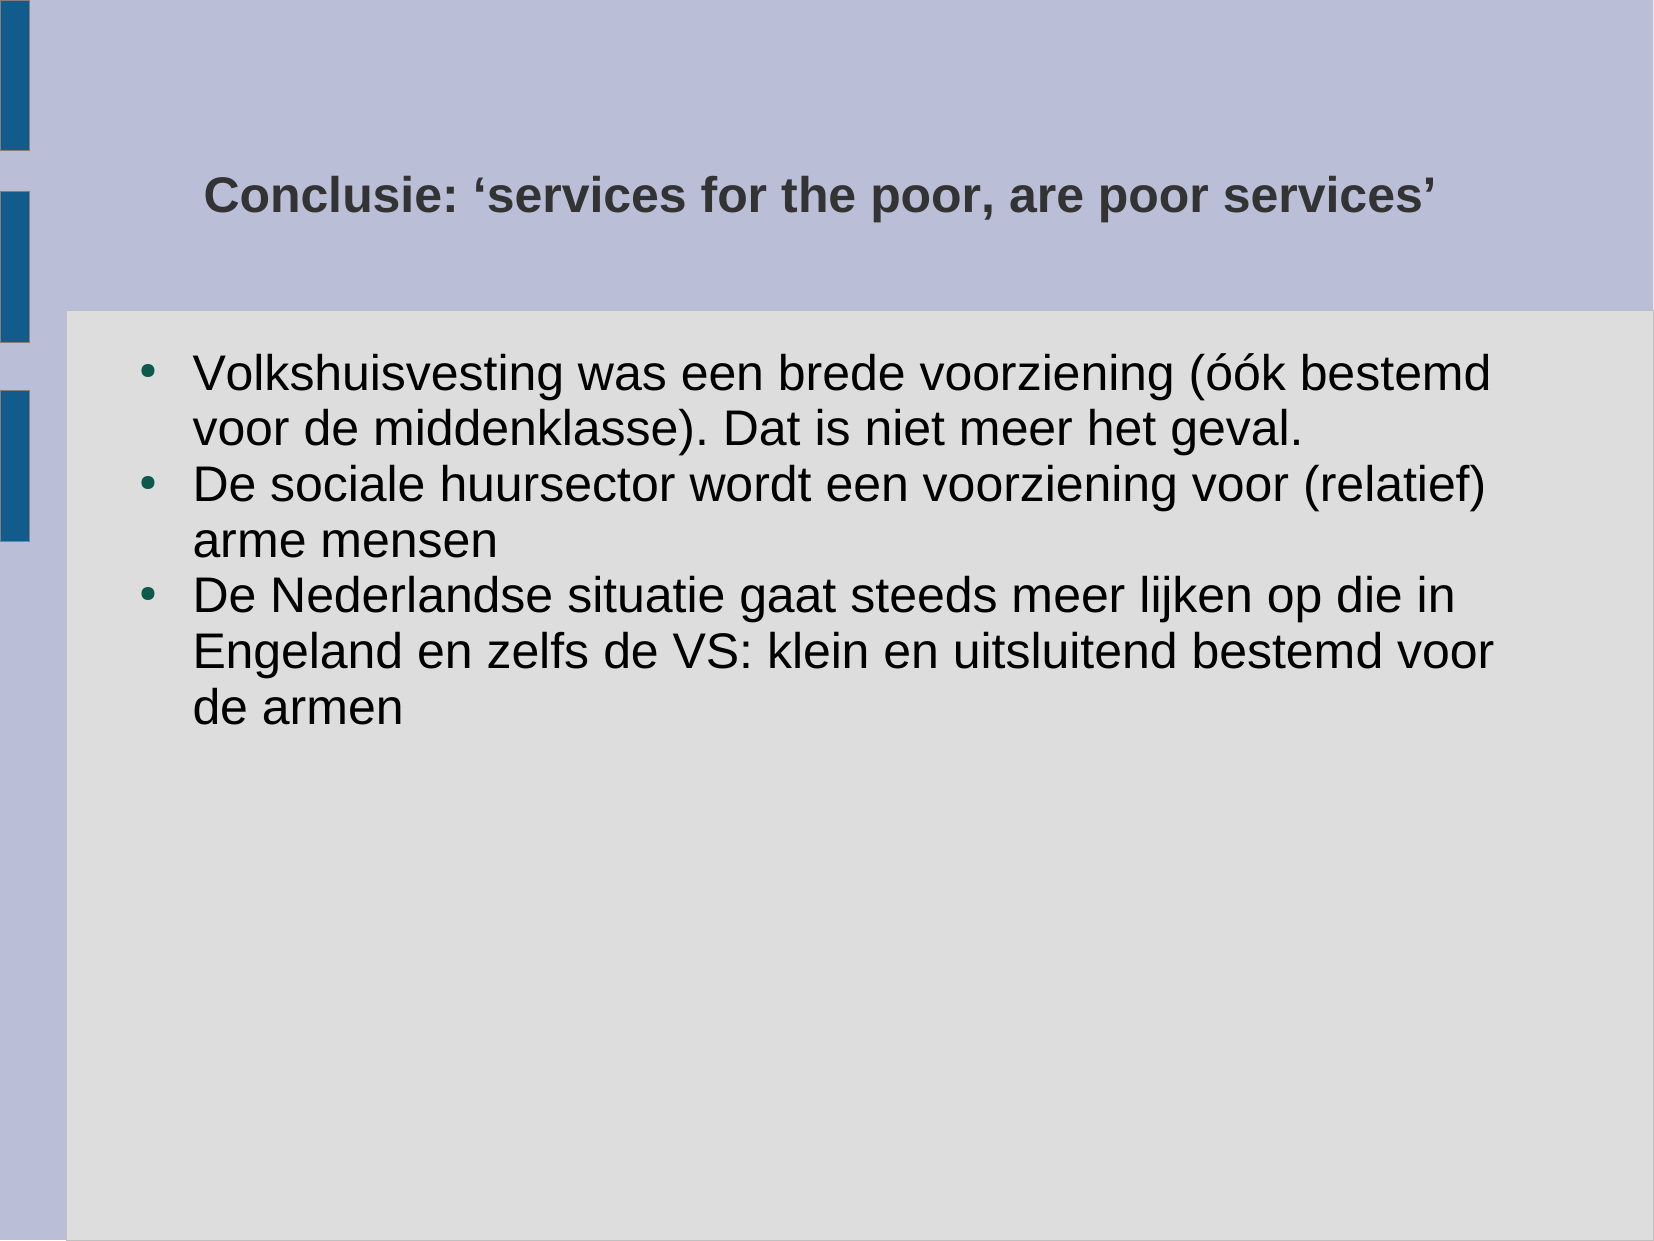

# Conclusie: ‘services for the poor, are poor services’
Volkshuisvesting was een brede voorziening (óók bestemd voor de middenklasse). Dat is niet meer het geval.
De sociale huursector wordt een voorziening voor (relatief) arme mensen
De Nederlandse situatie gaat steeds meer lijken op die in Engeland en zelfs de VS: klein en uitsluitend bestemd voor de armen